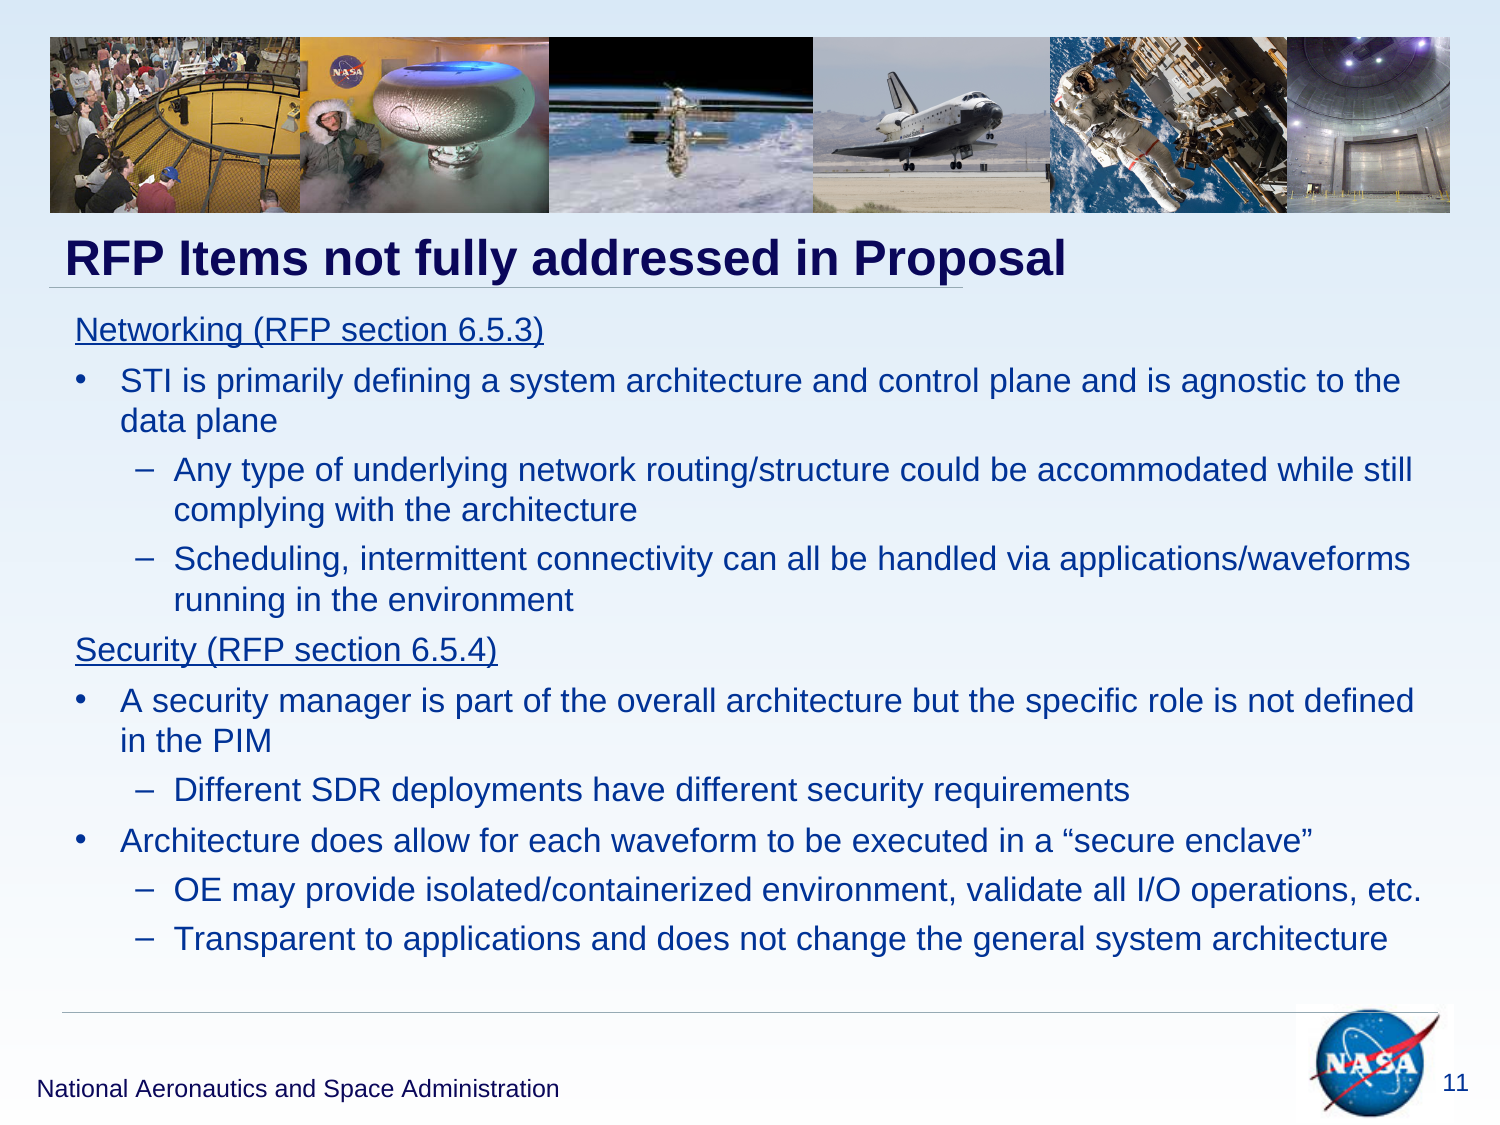

# RFP Items not fully addressed in Proposal
Networking (RFP section 6.5.3)
STI is primarily defining a system architecture and control plane and is agnostic to the data plane
Any type of underlying network routing/structure could be accommodated while still complying with the architecture
Scheduling, intermittent connectivity can all be handled via applications/waveforms running in the environment
Security (RFP section 6.5.4)
A security manager is part of the overall architecture but the specific role is not defined in the PIM
Different SDR deployments have different security requirements
Architecture does allow for each waveform to be executed in a “secure enclave”
OE may provide isolated/containerized environment, validate all I/O operations, etc.
Transparent to applications and does not change the general system architecture
11
National Aeronautics and Space Administration